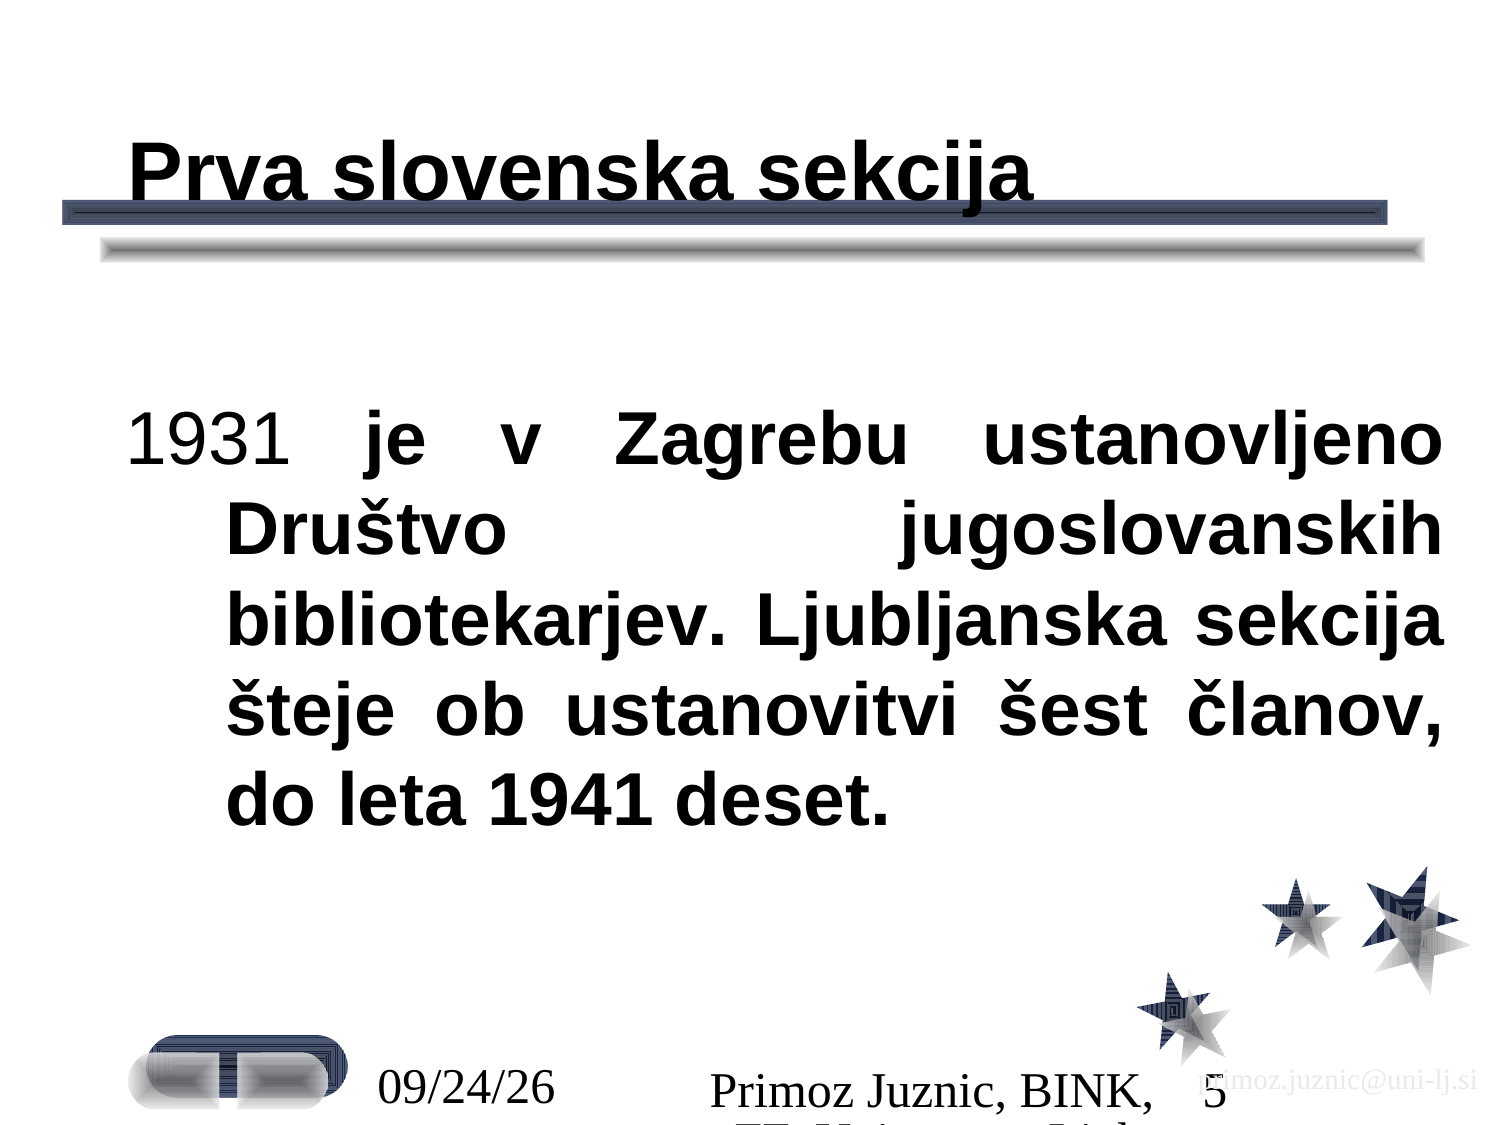

# Prva slovenska sekcija
1931 je v Zagrebu ustanovljeno Društvo jugoslovanskih bibliotekarjev. Ljubljanska sekcija šteje ob ustanovitvi šest članov, do leta 1941 deset.
Primoz Juznic, BINK, FF, Univerza v Ljubljani
5